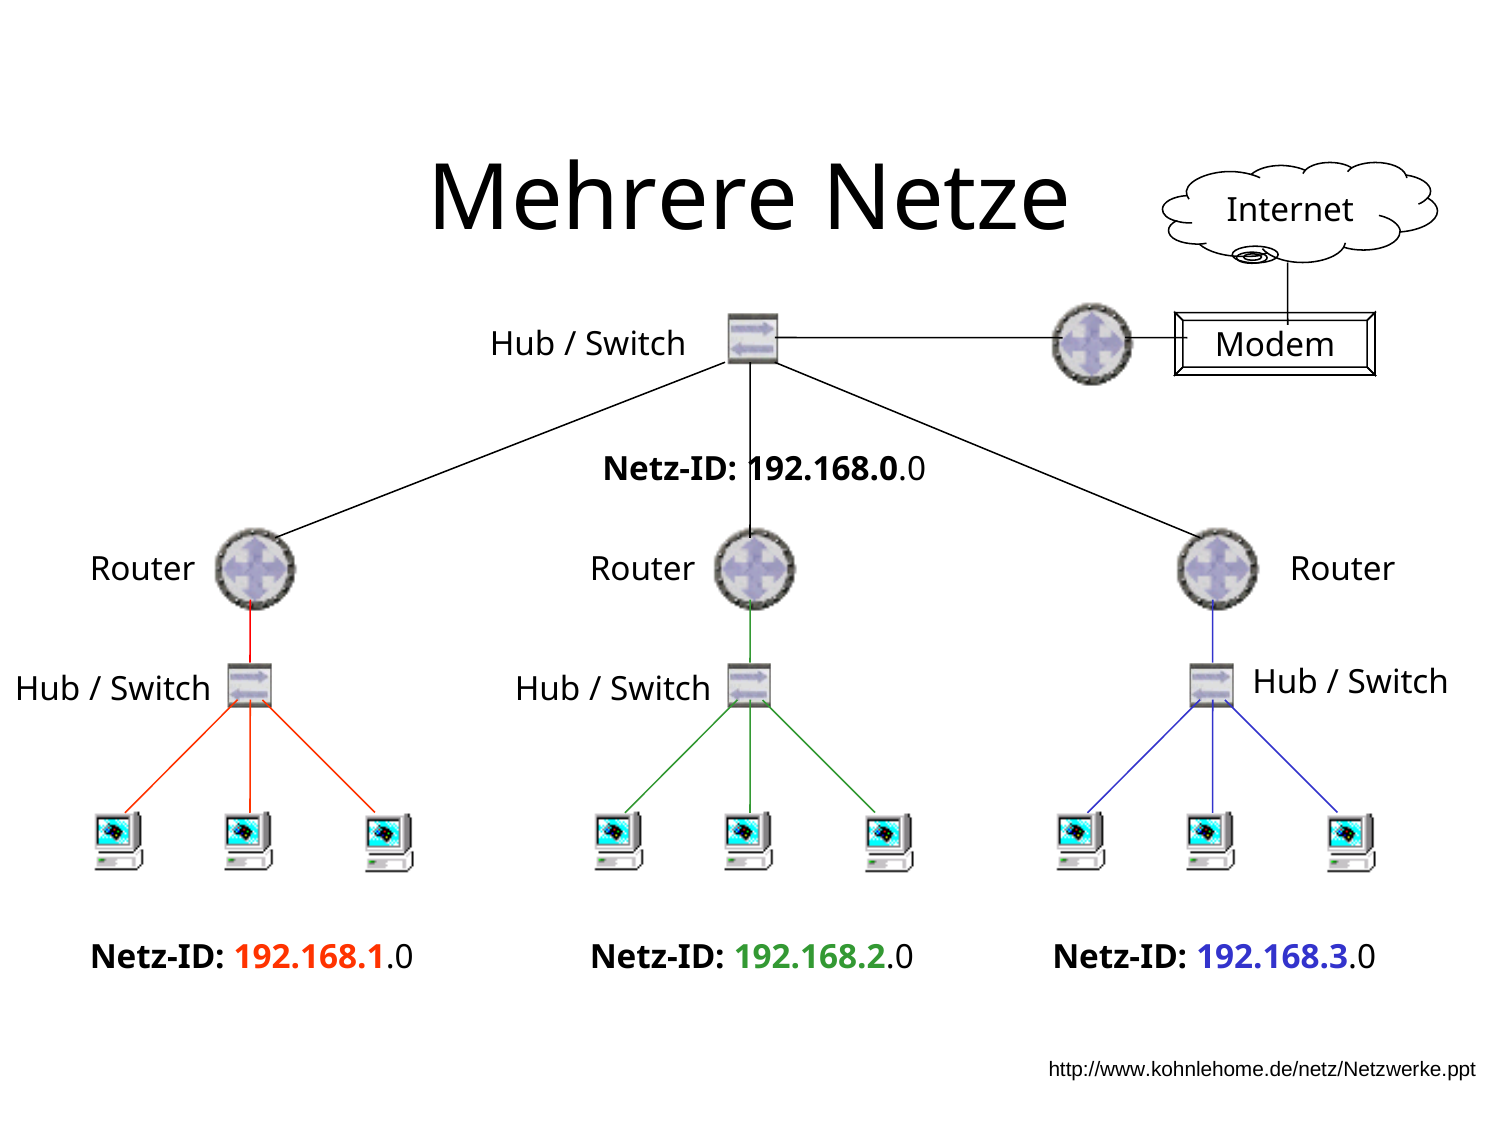

# Mehrere Netze
Internet
Hub / Switch
Modem
Netz-ID: 192.168.0.0
Router
Hub / Switch
Netz-ID: 192.168.1.0
Router
Hub / Switch
Netz-ID: 192.168.2.0
Router
Hub / Switch
Netz-ID: 192.168.3.0
http://www.kohnlehome.de/netz/Netzwerke.ppt